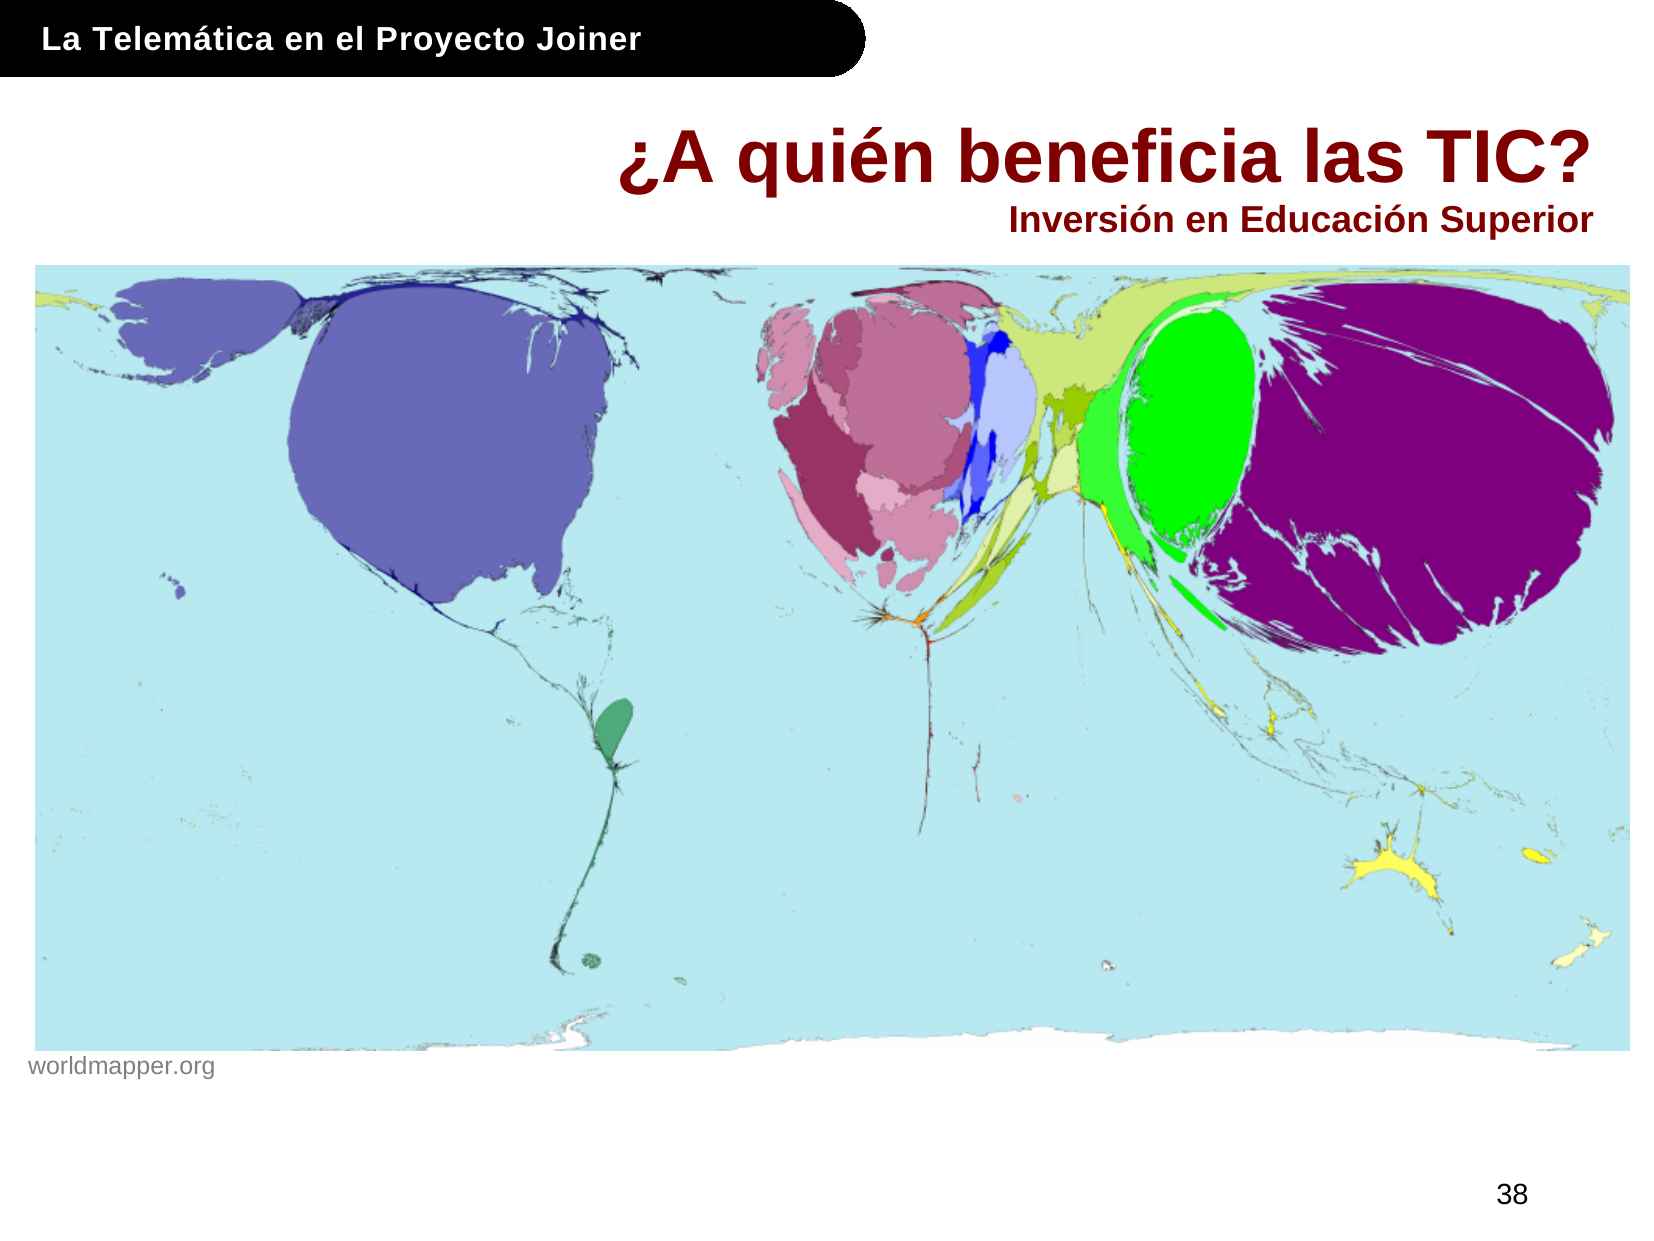

# ¿A quién beneficia las TIC? Inversión en Educación Superior
worldmapper.org